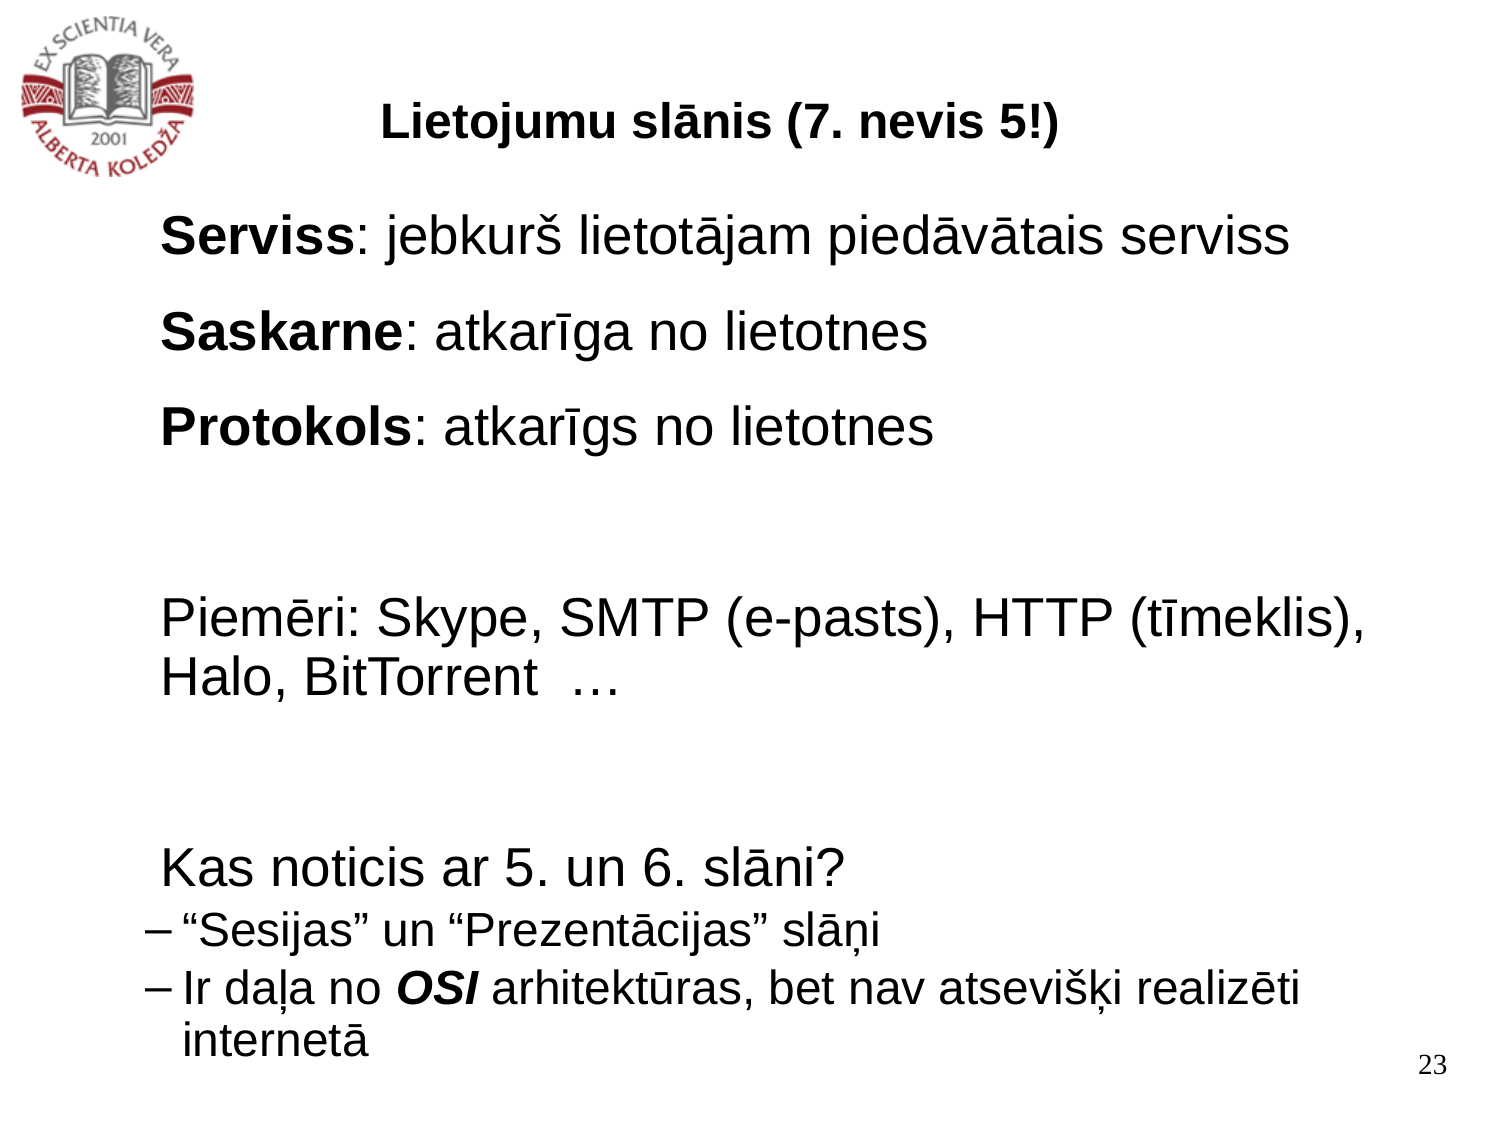

# Lietojumu slānis (7. nevis 5!)
Serviss: jebkurš lietotājam piedāvātais serviss
Saskarne: atkarīga no lietotnes
Protokols: atkarīgs no lietotnes
Piemēri: Skype, SMTP (e-pasts), HTTP (tīmeklis), Halo, BitTorrent …
Kas noticis ar 5. un 6. slāni?
“Sesijas” un “Prezentācijas” slāņi
Ir daļa no OSI arhitektūras, bet nav atsevišķi realizēti internetā